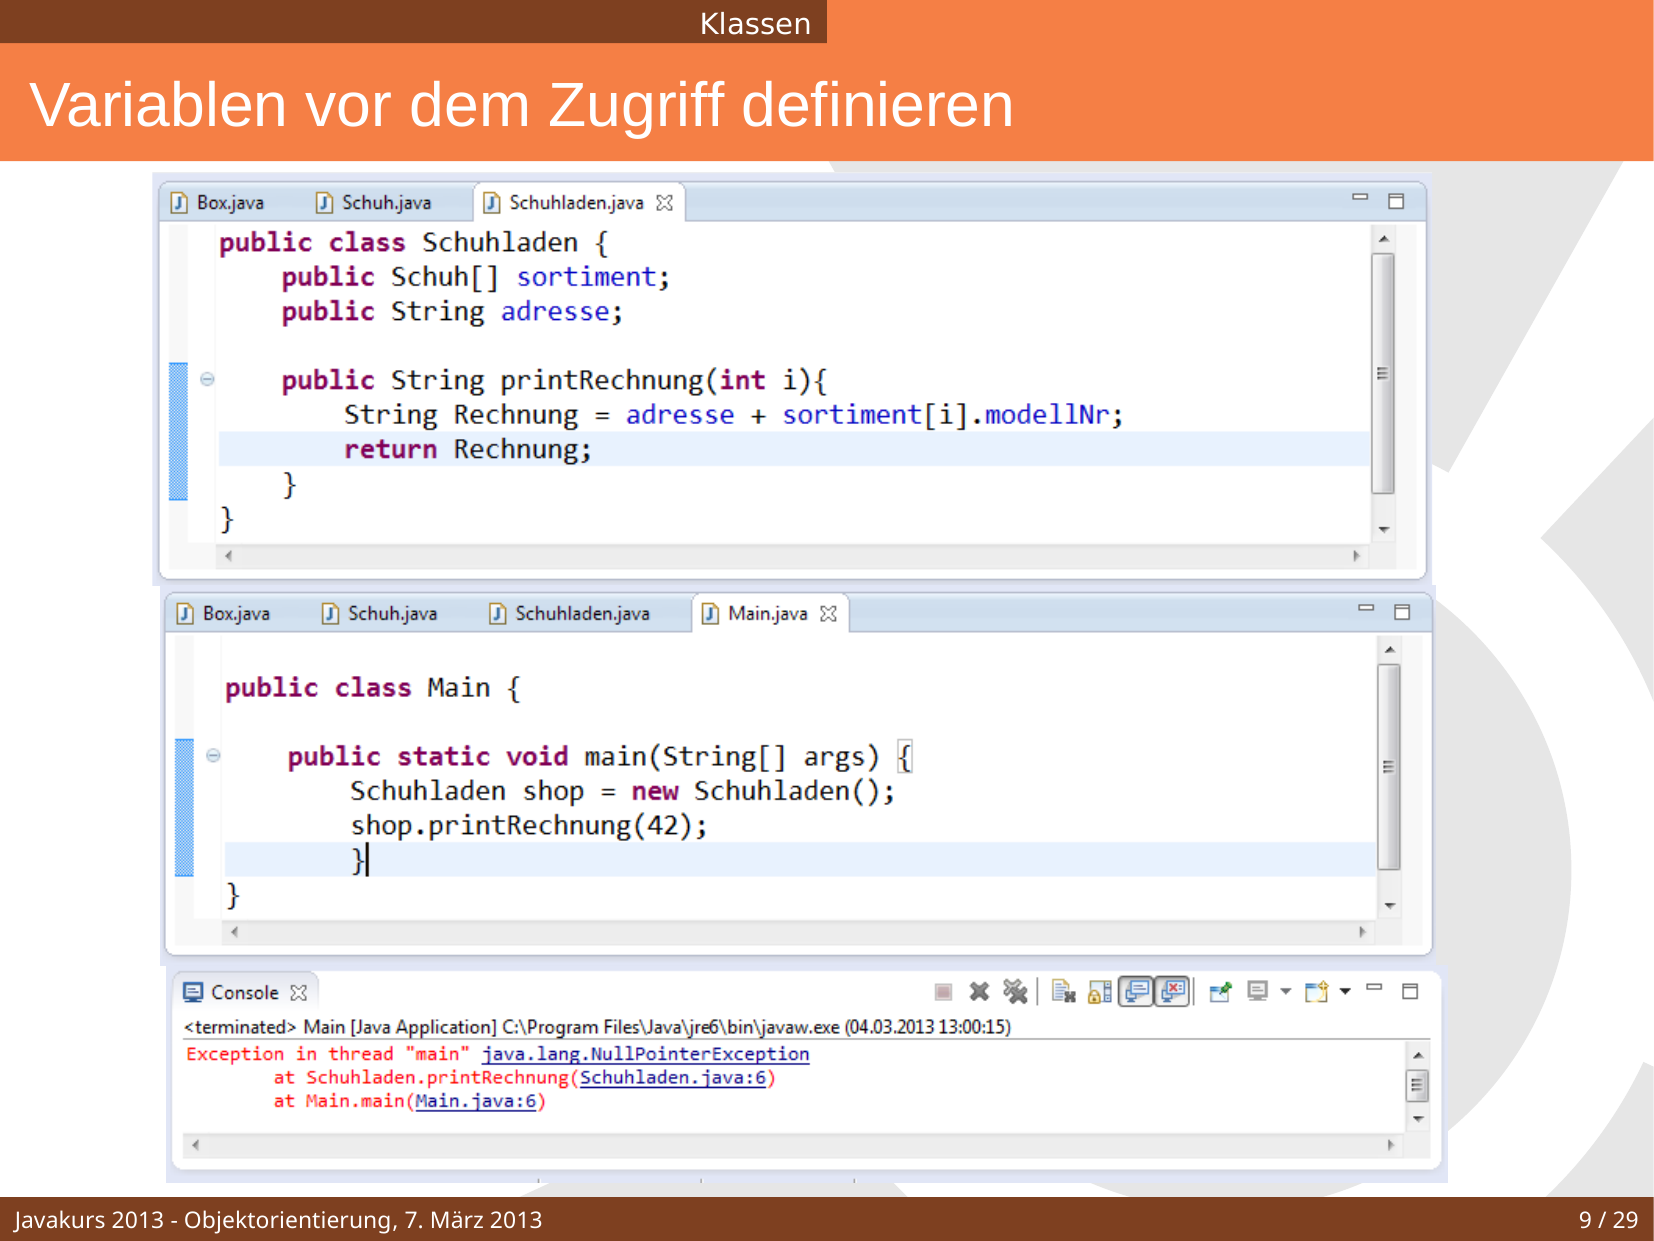

Klassen
# Variablen vor dem Zugriff definieren